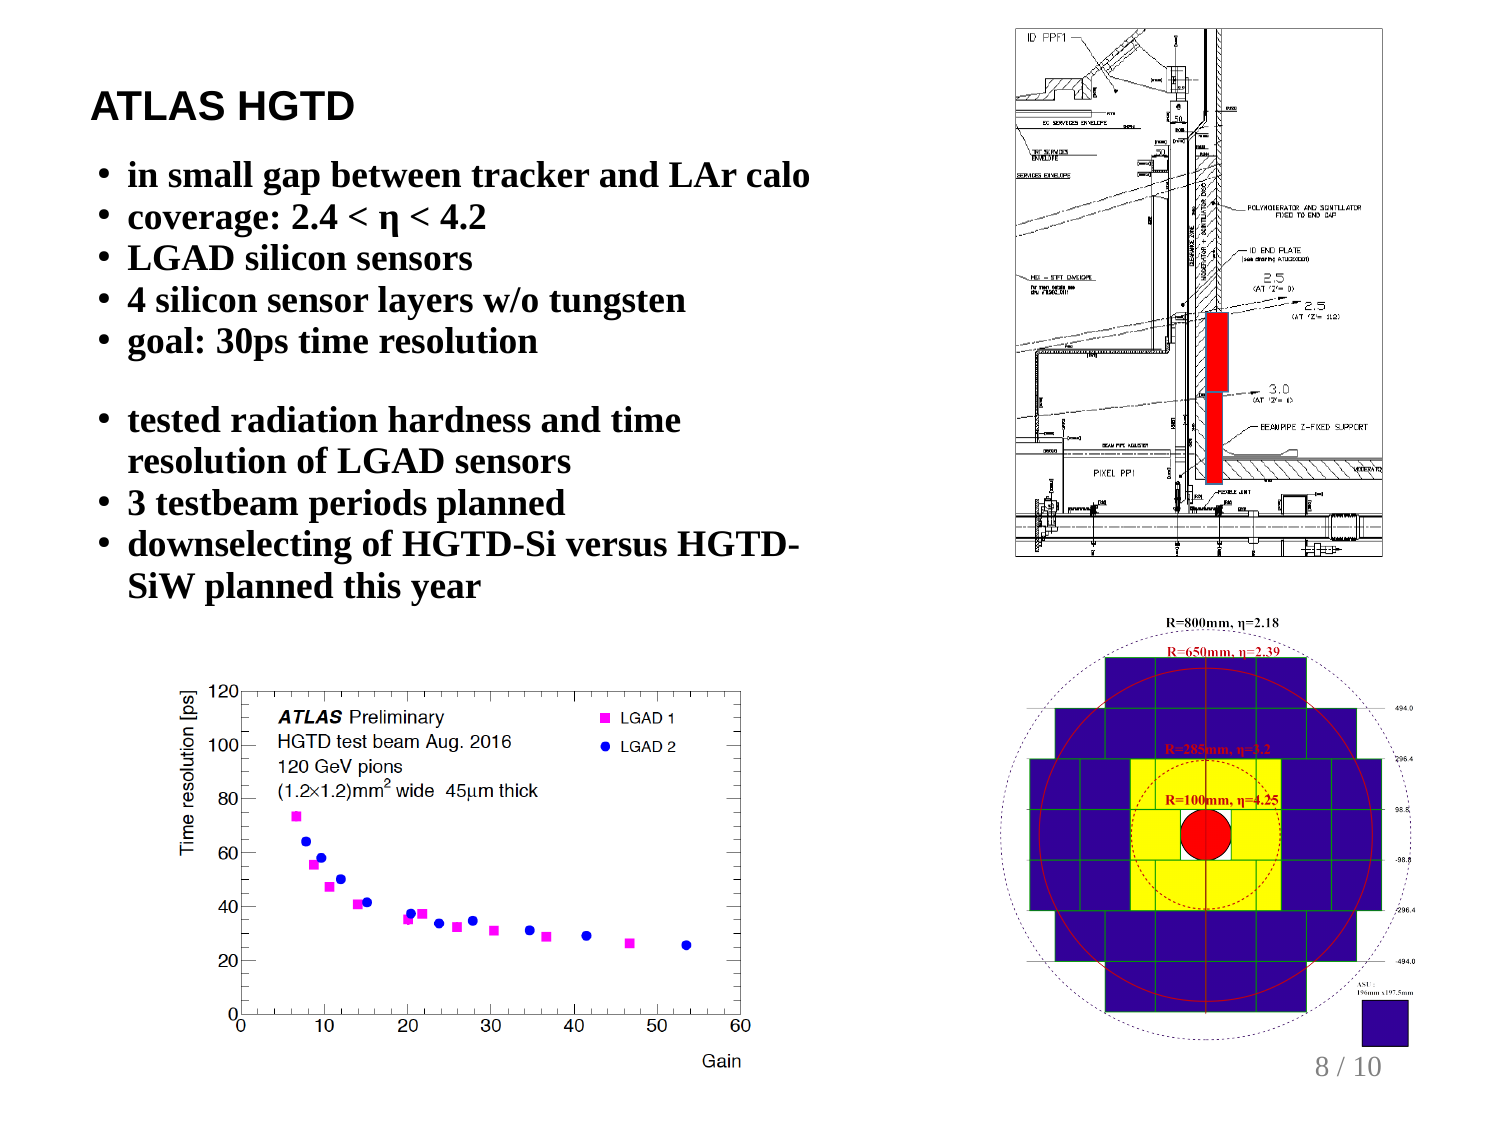

ATLAS HGTD
in small gap between tracker and LAr calo
coverage: 2.4 < η < 4.2
LGAD silicon sensors
4 silicon sensor layers w/o tungsten
goal: 30ps time resolution
tested radiation hardness and time resolution of LGAD sensors
3 testbeam periods planned
downselecting of HGTD-Si versus HGTD-SiW planned this year
8